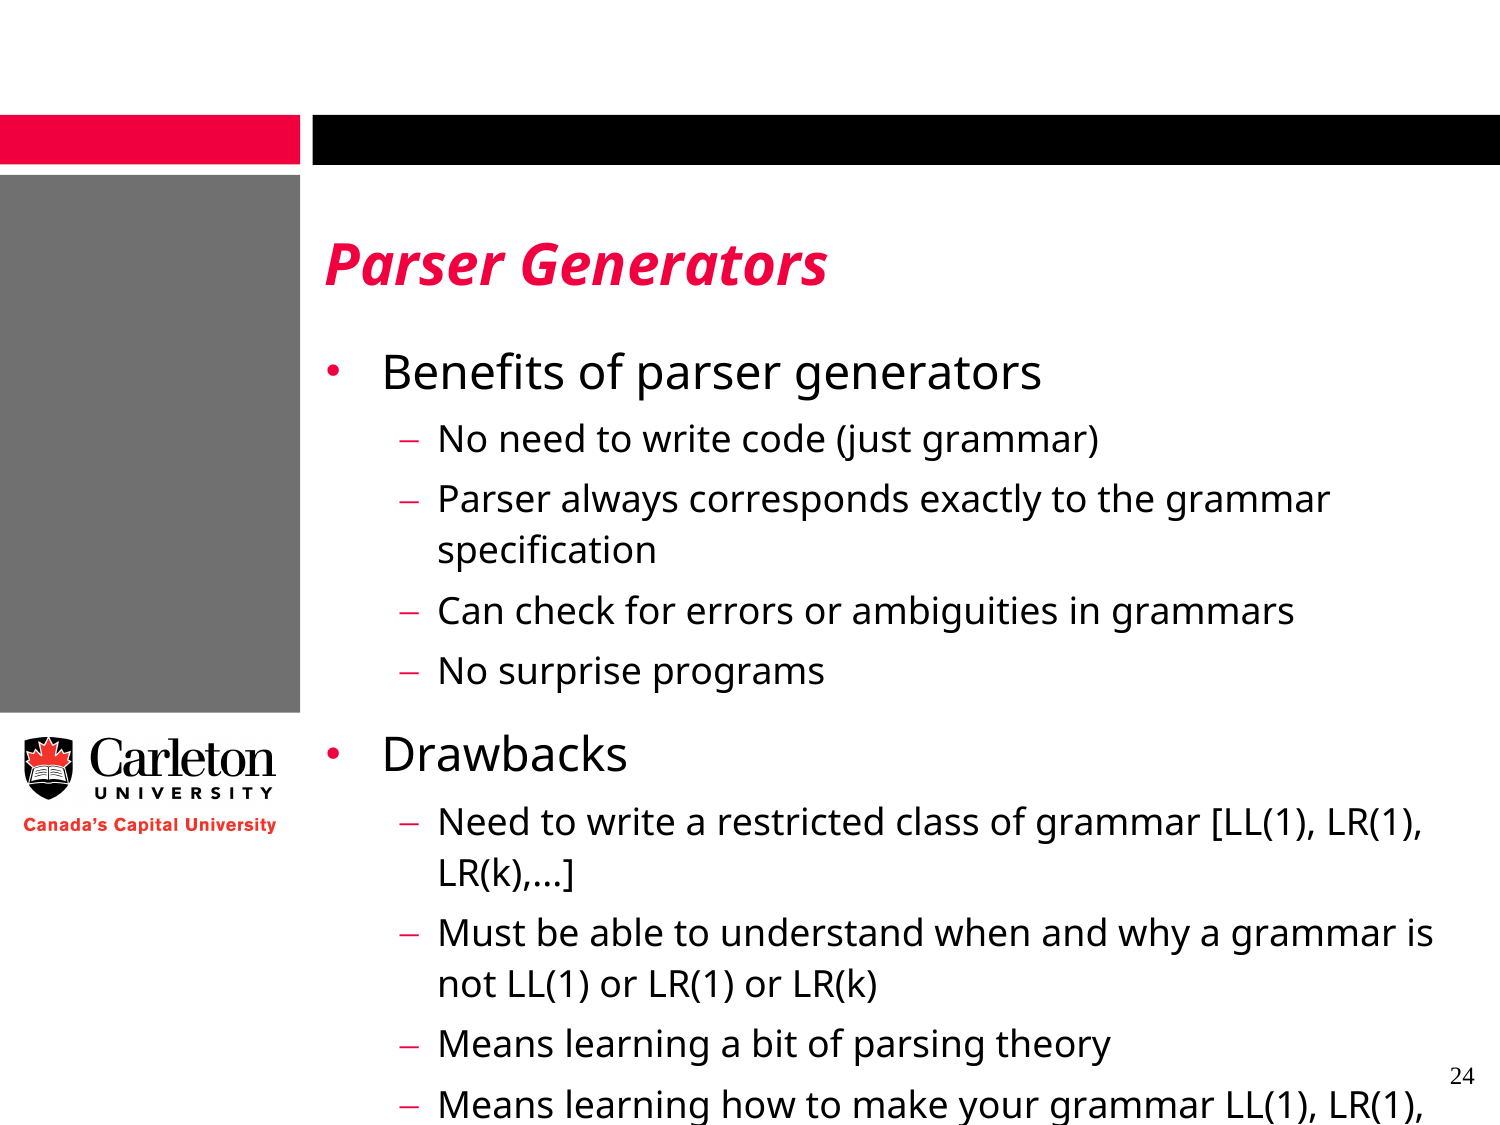

# Parser Generators
Benefits of parser generators
No need to write code (just grammar)
Parser always corresponds exactly to the grammar specification
Can check for errors or ambiguities in grammars
No surprise programs
Drawbacks
Need to write a restricted class of grammar [LL(1), LR(1), LR(k),...]
Must be able to understand when and why a grammar is not LL(1) or LR(1) or LR(k)
Means learning a bit of parsing theory
Means learning how to make your grammar LL(1), LR(1), or LR(k)
24